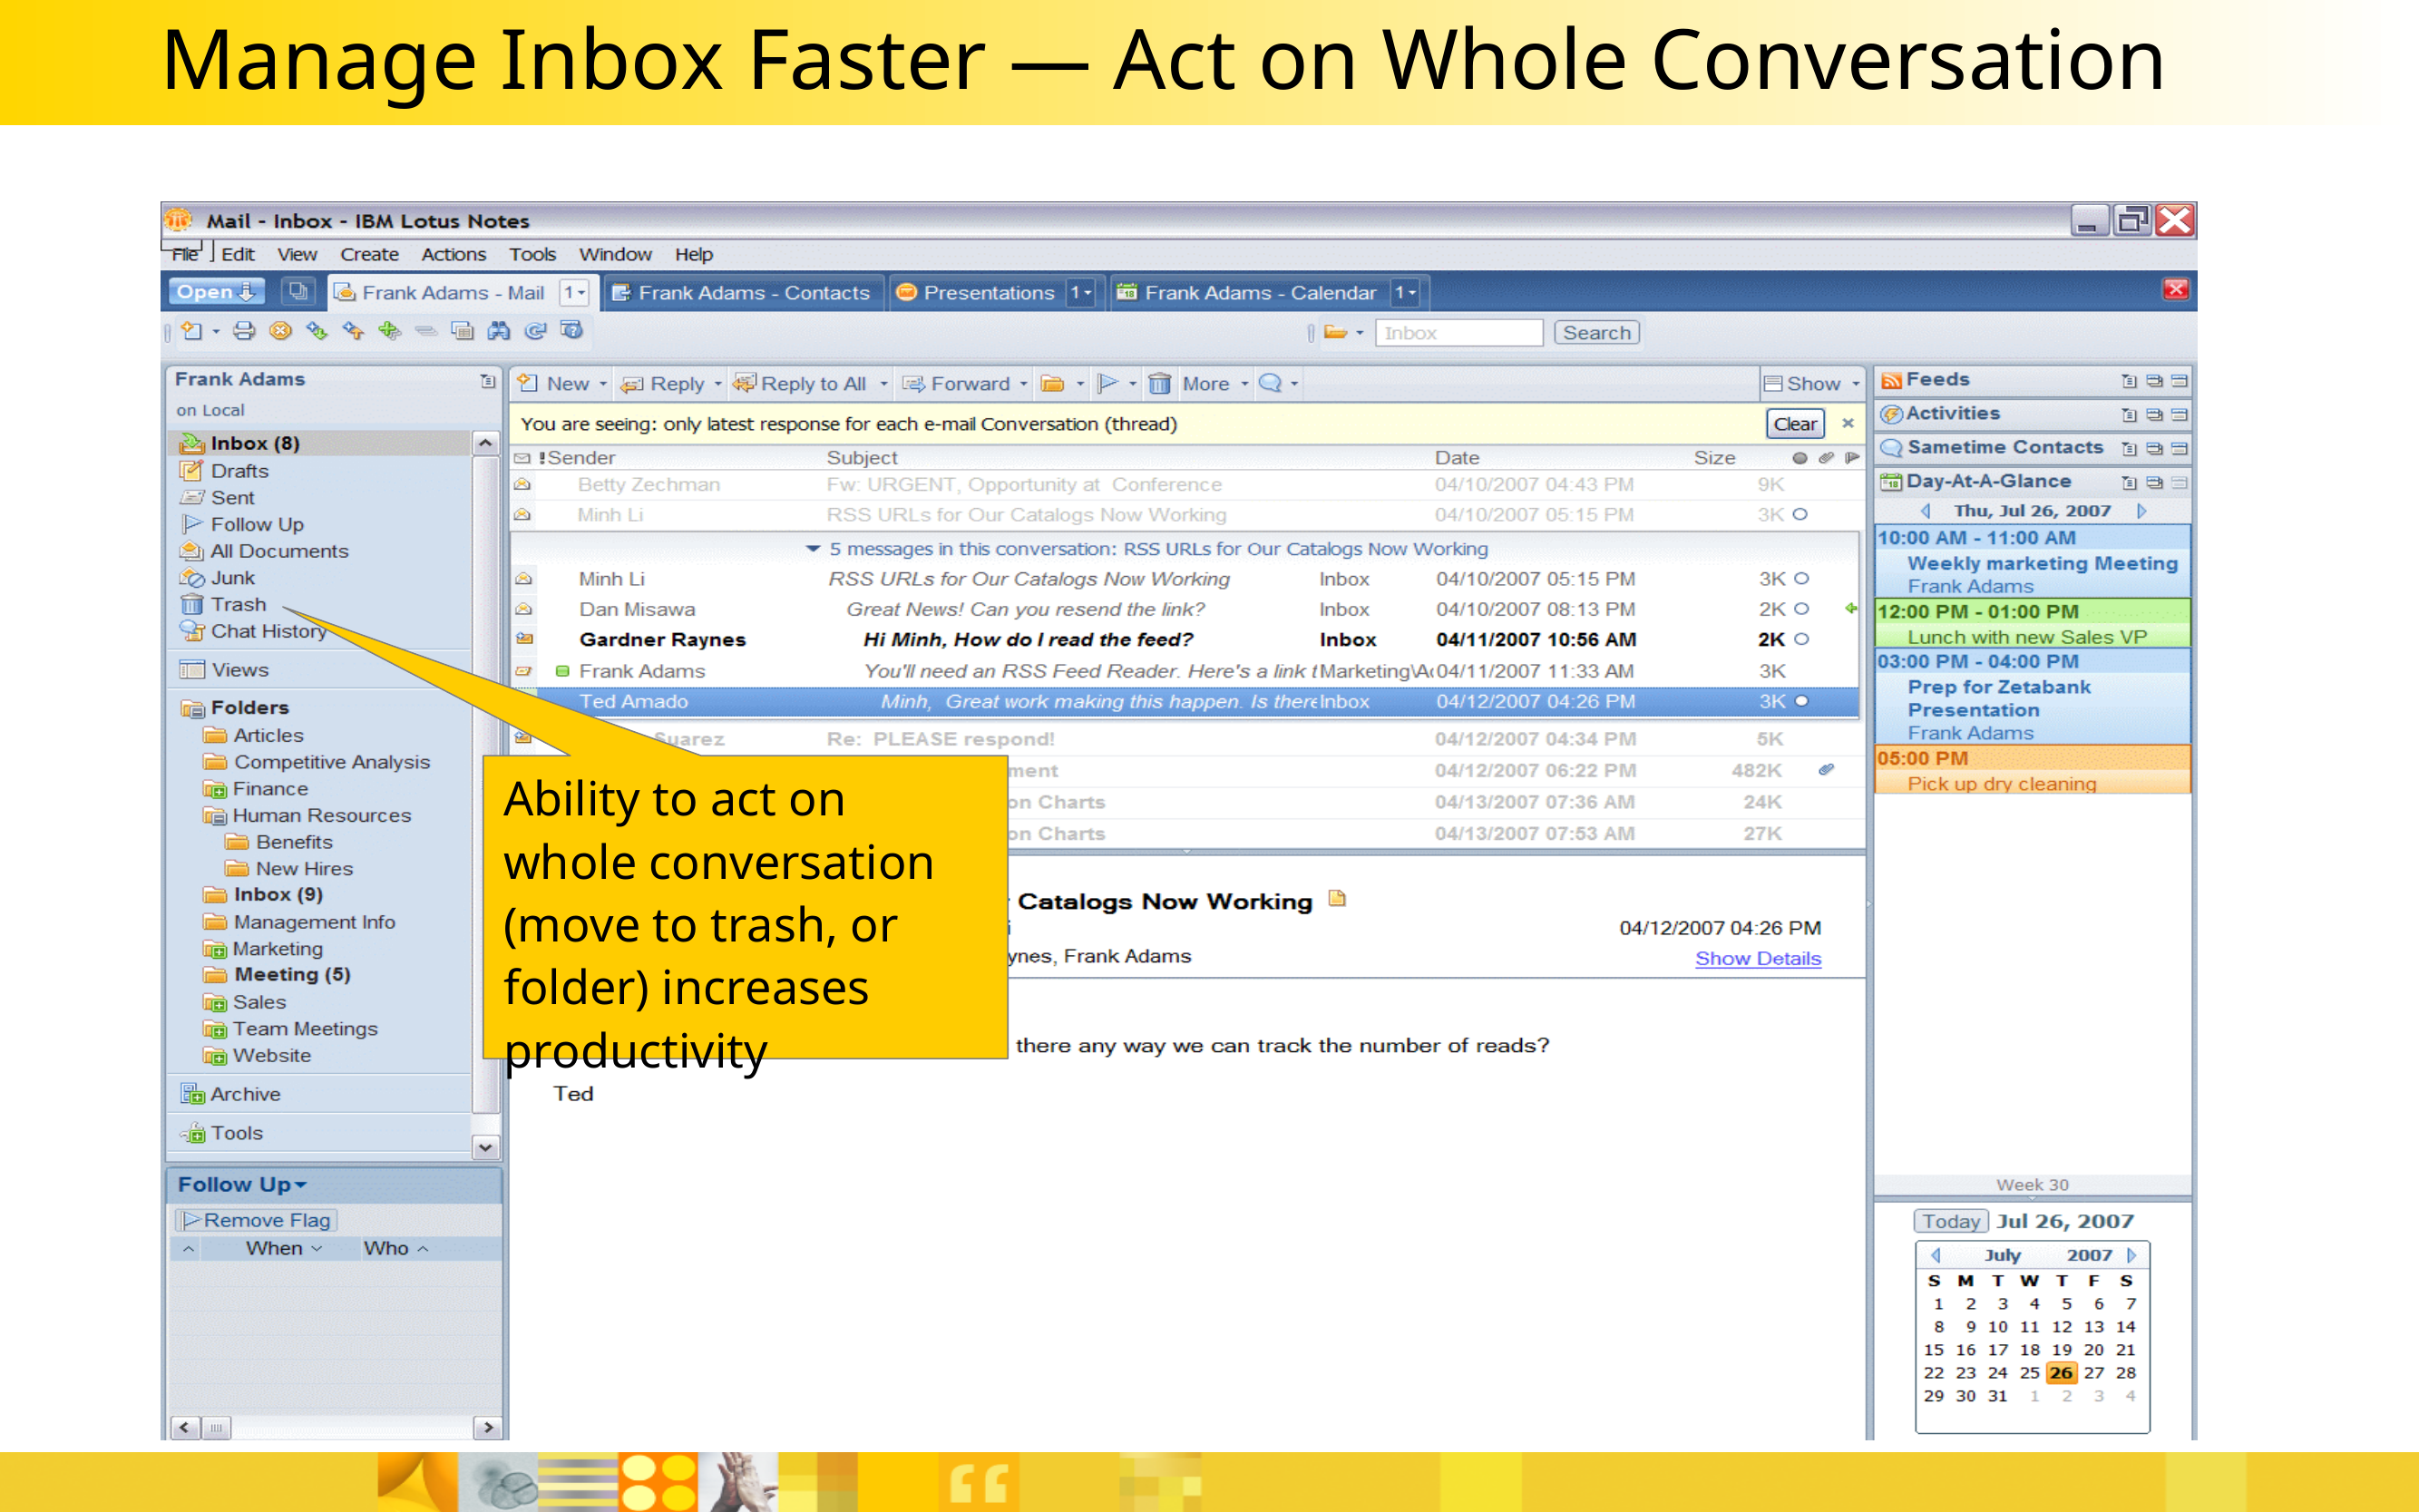

# Manage Inbox Faster — Act on Whole Conversation
Ability to act on whole conversation (move to trash, or folder) increases productivity